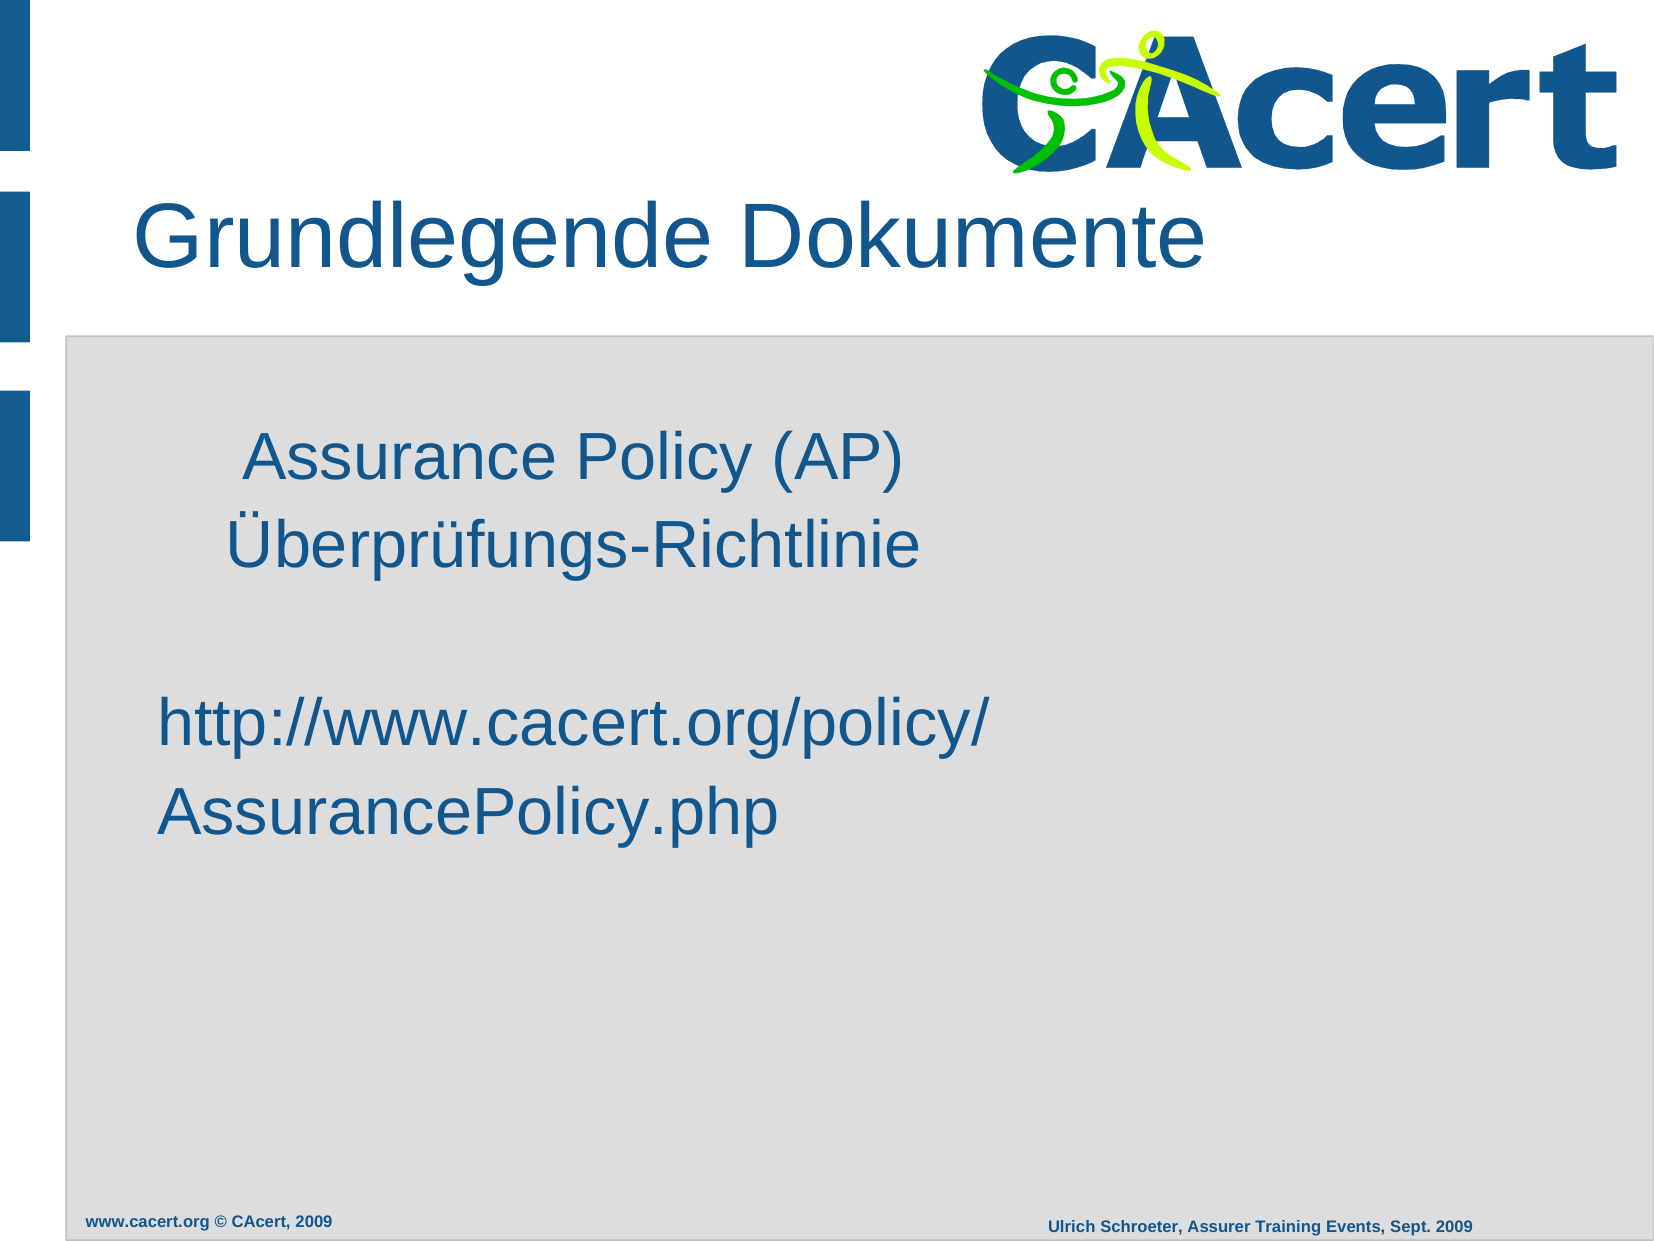

Grundlegende Dokumente
Assurance Policy (AP)
Überprüfungs-Richtlinie
http://www.cacert.org/policy/
AssurancePolicy.php